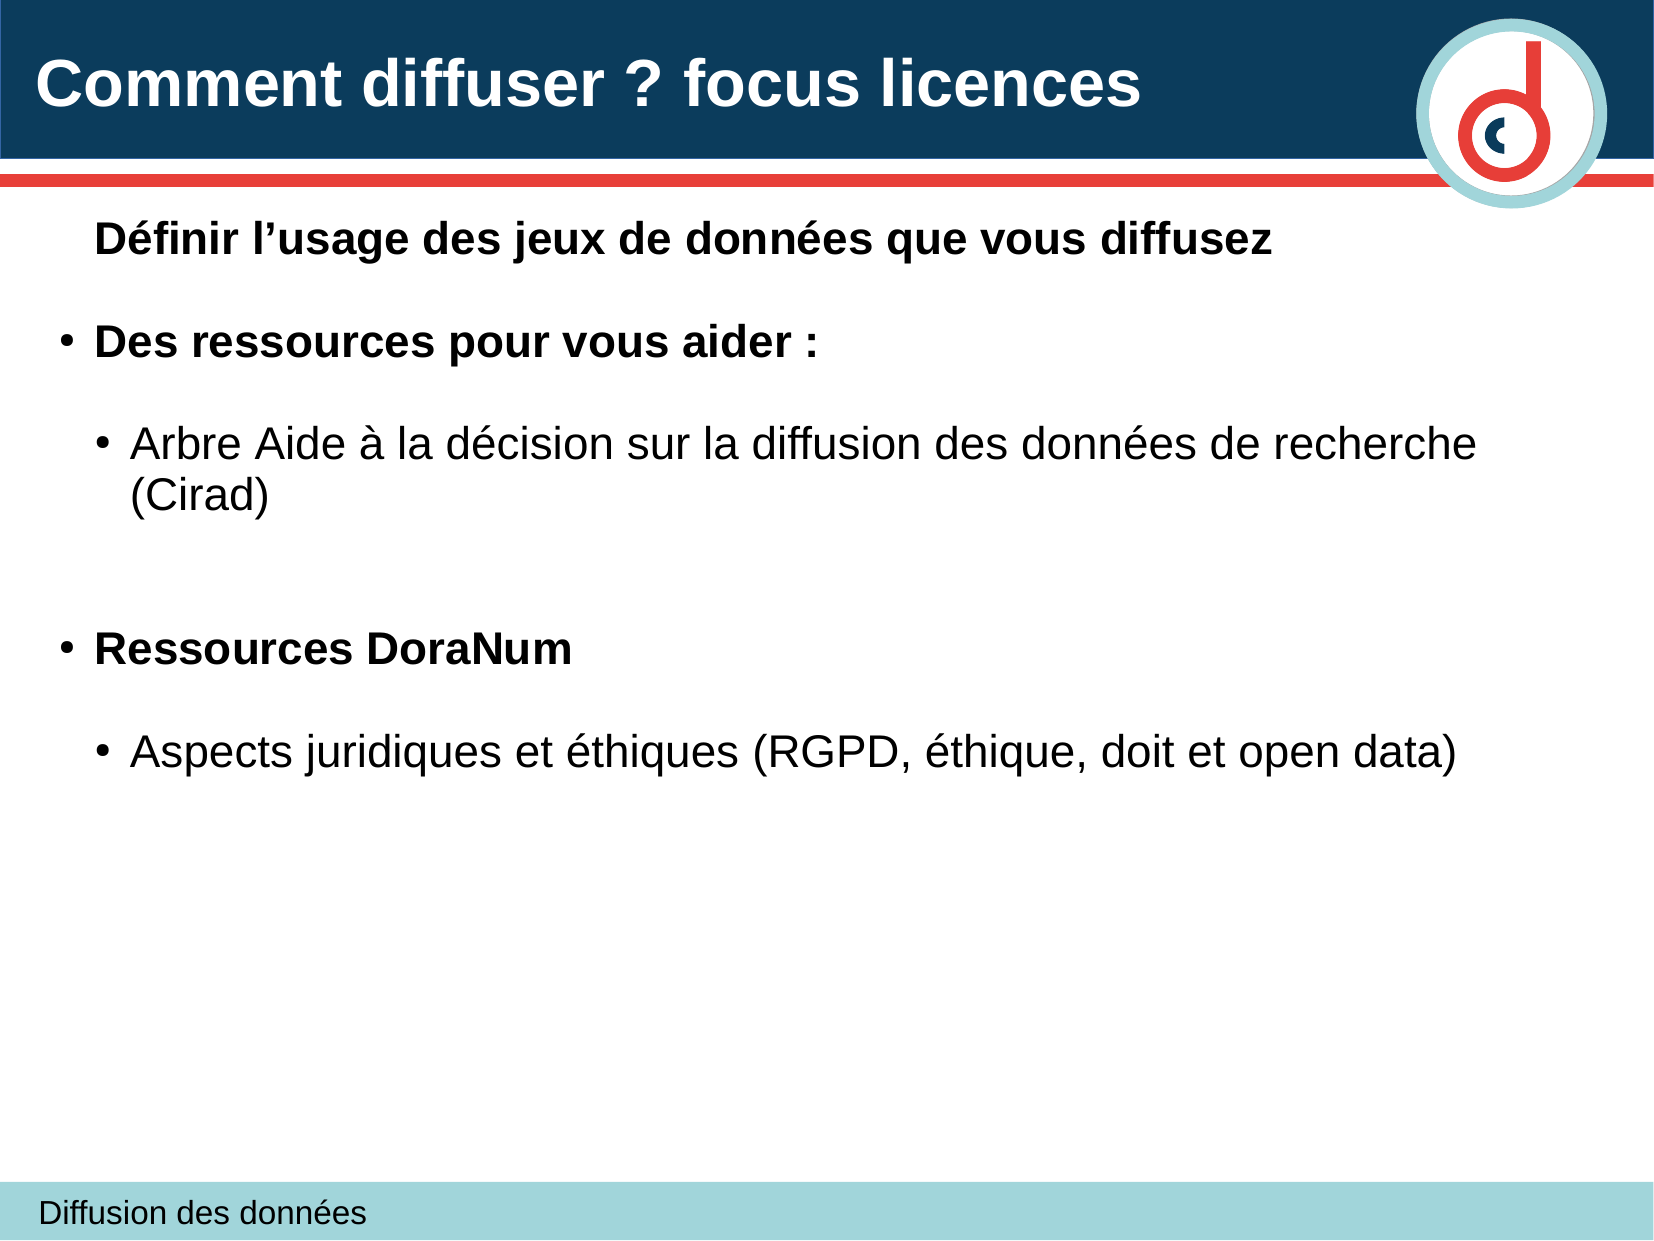

# Comment diffuser ? focus licences
Définir l’usage des jeux de données que vous diffusez
Des ressources pour vous aider :
Arbre Aide à la décision sur la diffusion des données de recherche (Cirad)
Ressources DoraNum
Aspects juridiques et éthiques (RGPD, éthique, doit et open data)
Diffusion des données